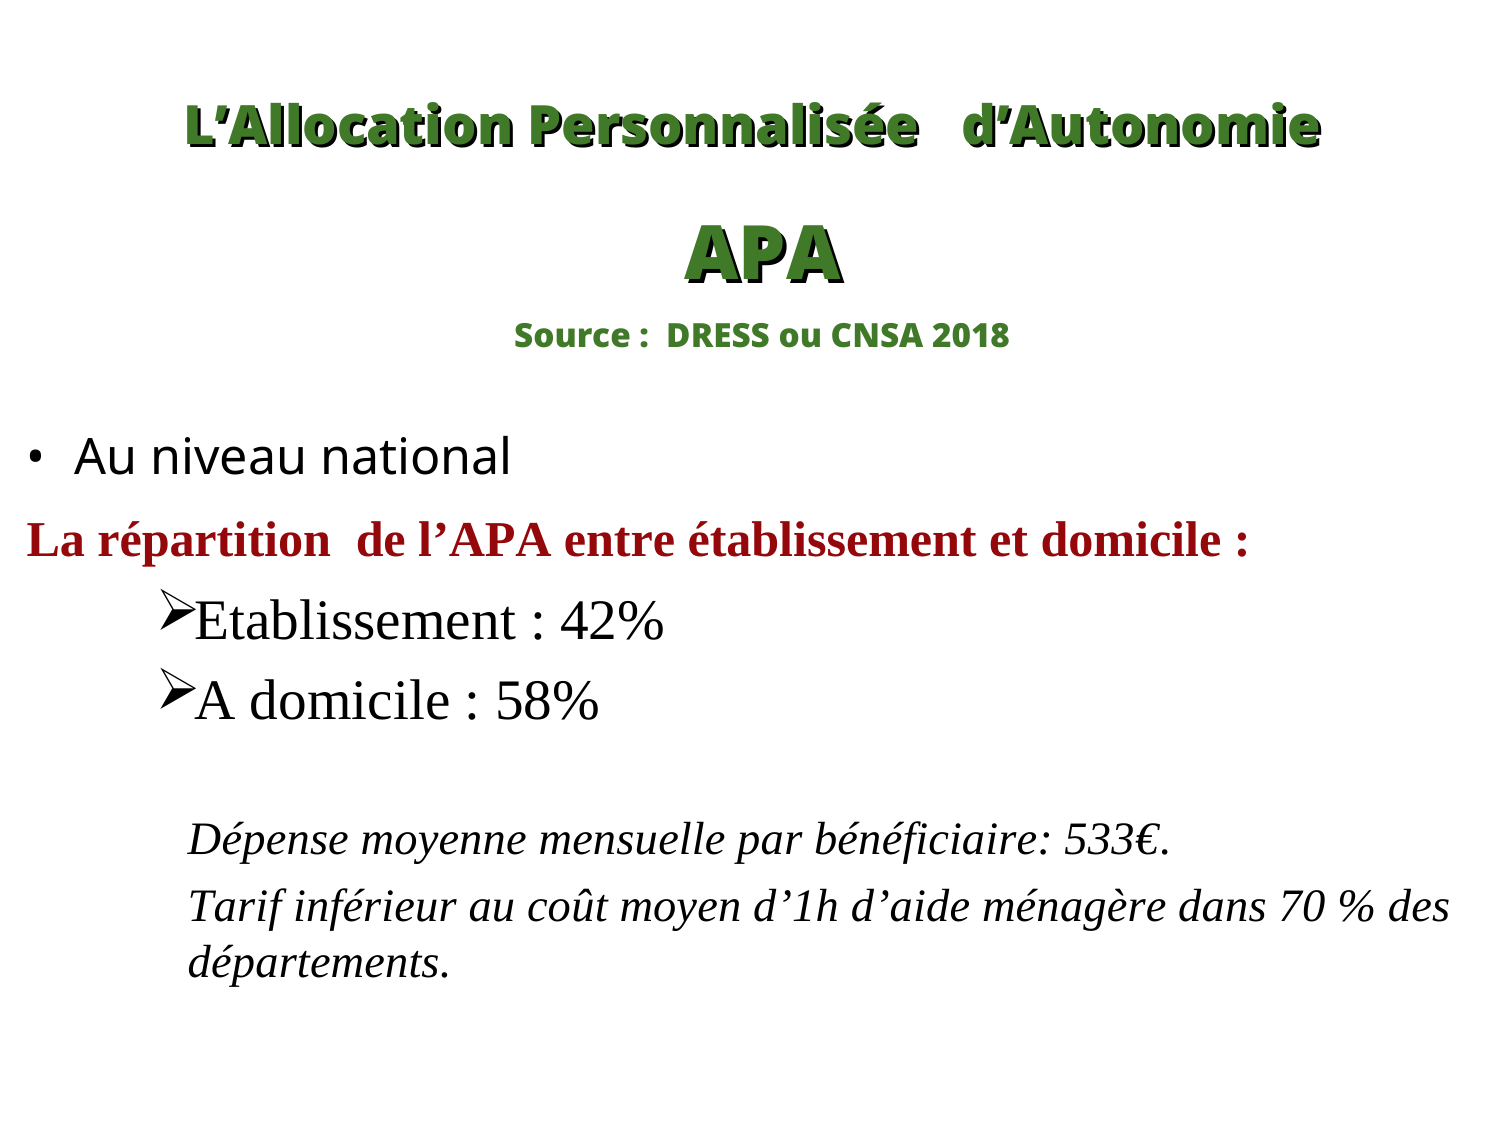

L’Allocation Personnalisée d’Autonomie
APA
Source : DRESS ou CNSA 2018
# Au niveau national
La répartition de l’APA entre établissement et domicile :
Etablissement : 42%
A domicile : 58%
Dépense moyenne mensuelle par bénéficiaire: 533€.
Tarif inférieur au coût moyen d’1h d’aide ménagère dans 70 % des départements.